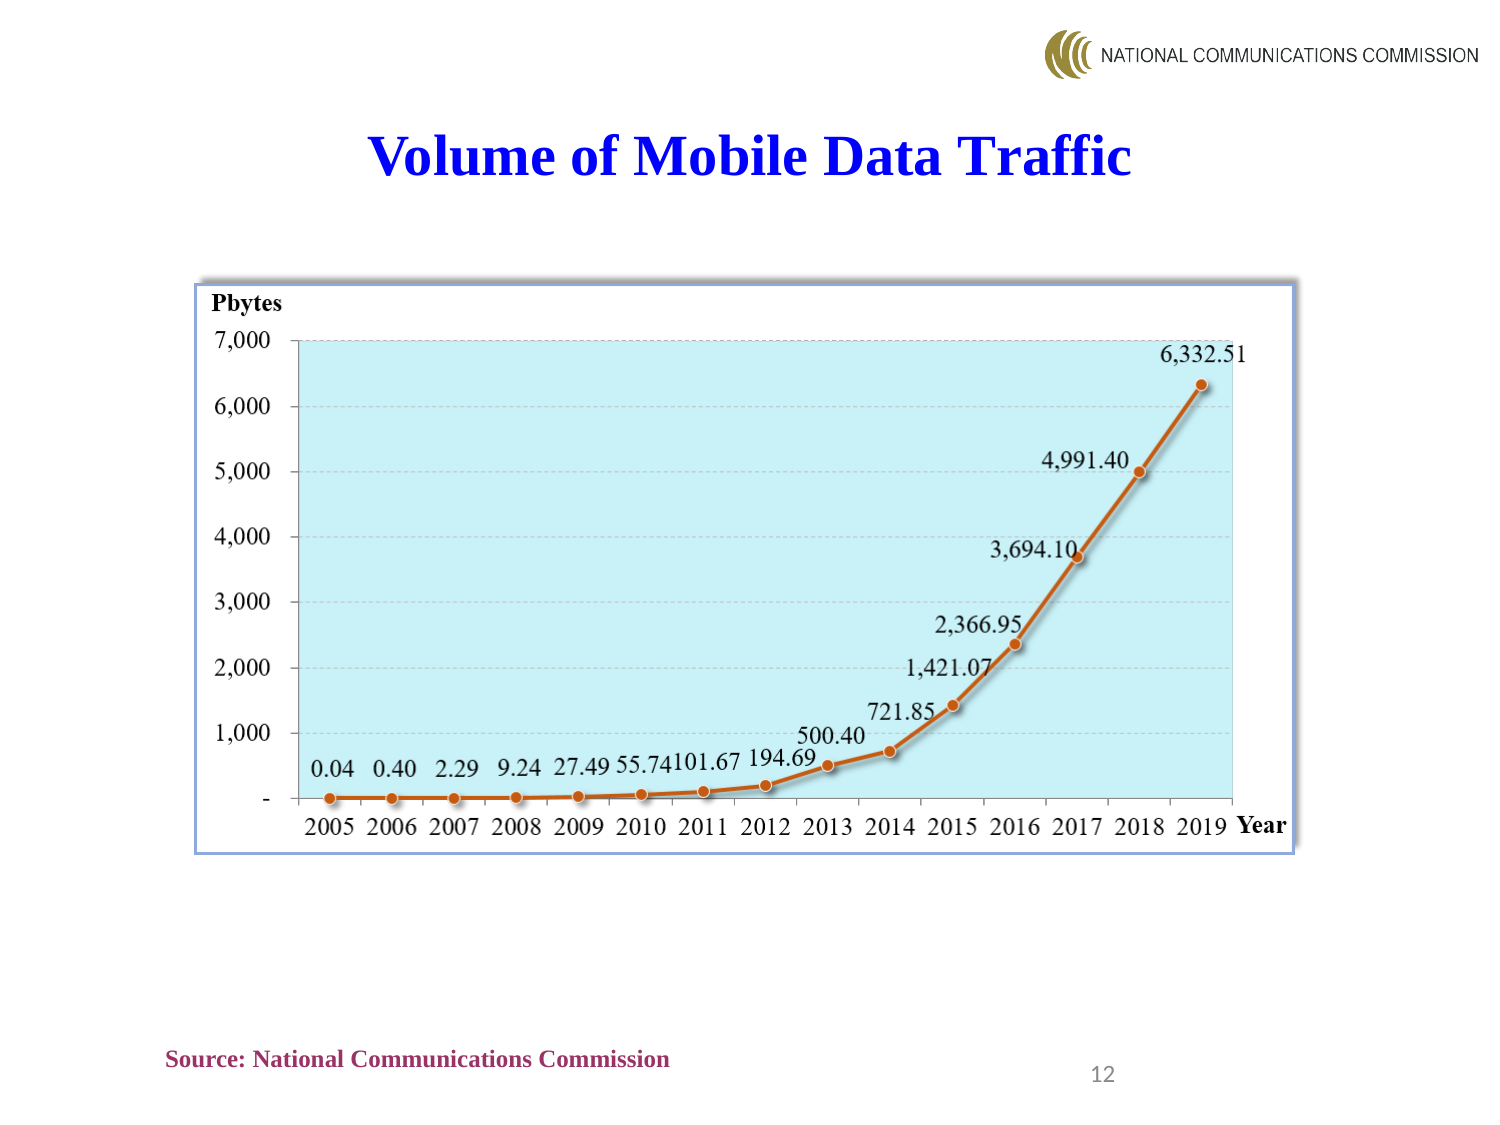

Volume of Mobile Data Traffic
Source: National Communications Commission